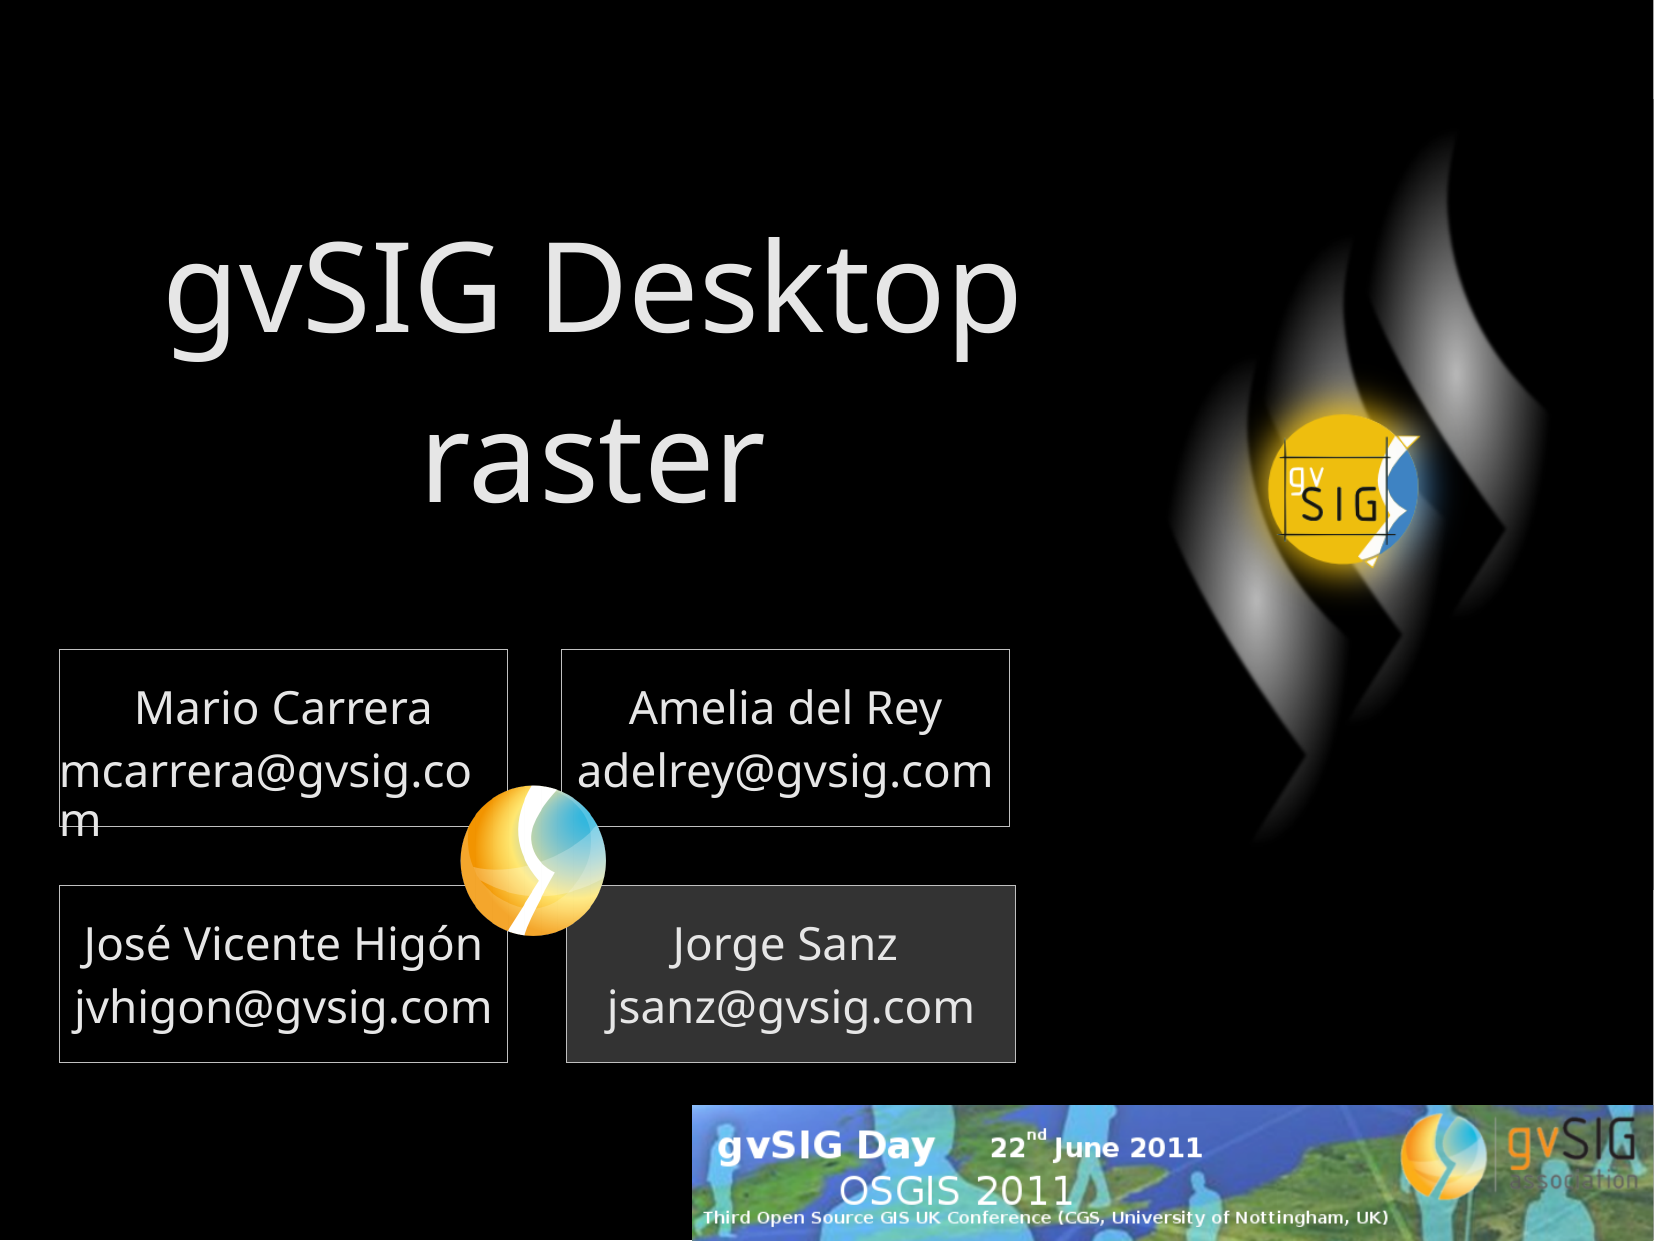

# gvSIG Desktop raster
Mario Carrera
mcarrera@gvsig.com
Amelia del Rey
adelrey@gvsig.com
José Vicente Higón
jvhigon@gvsig.com
Jorge Sanz
jsanz@gvsig.com